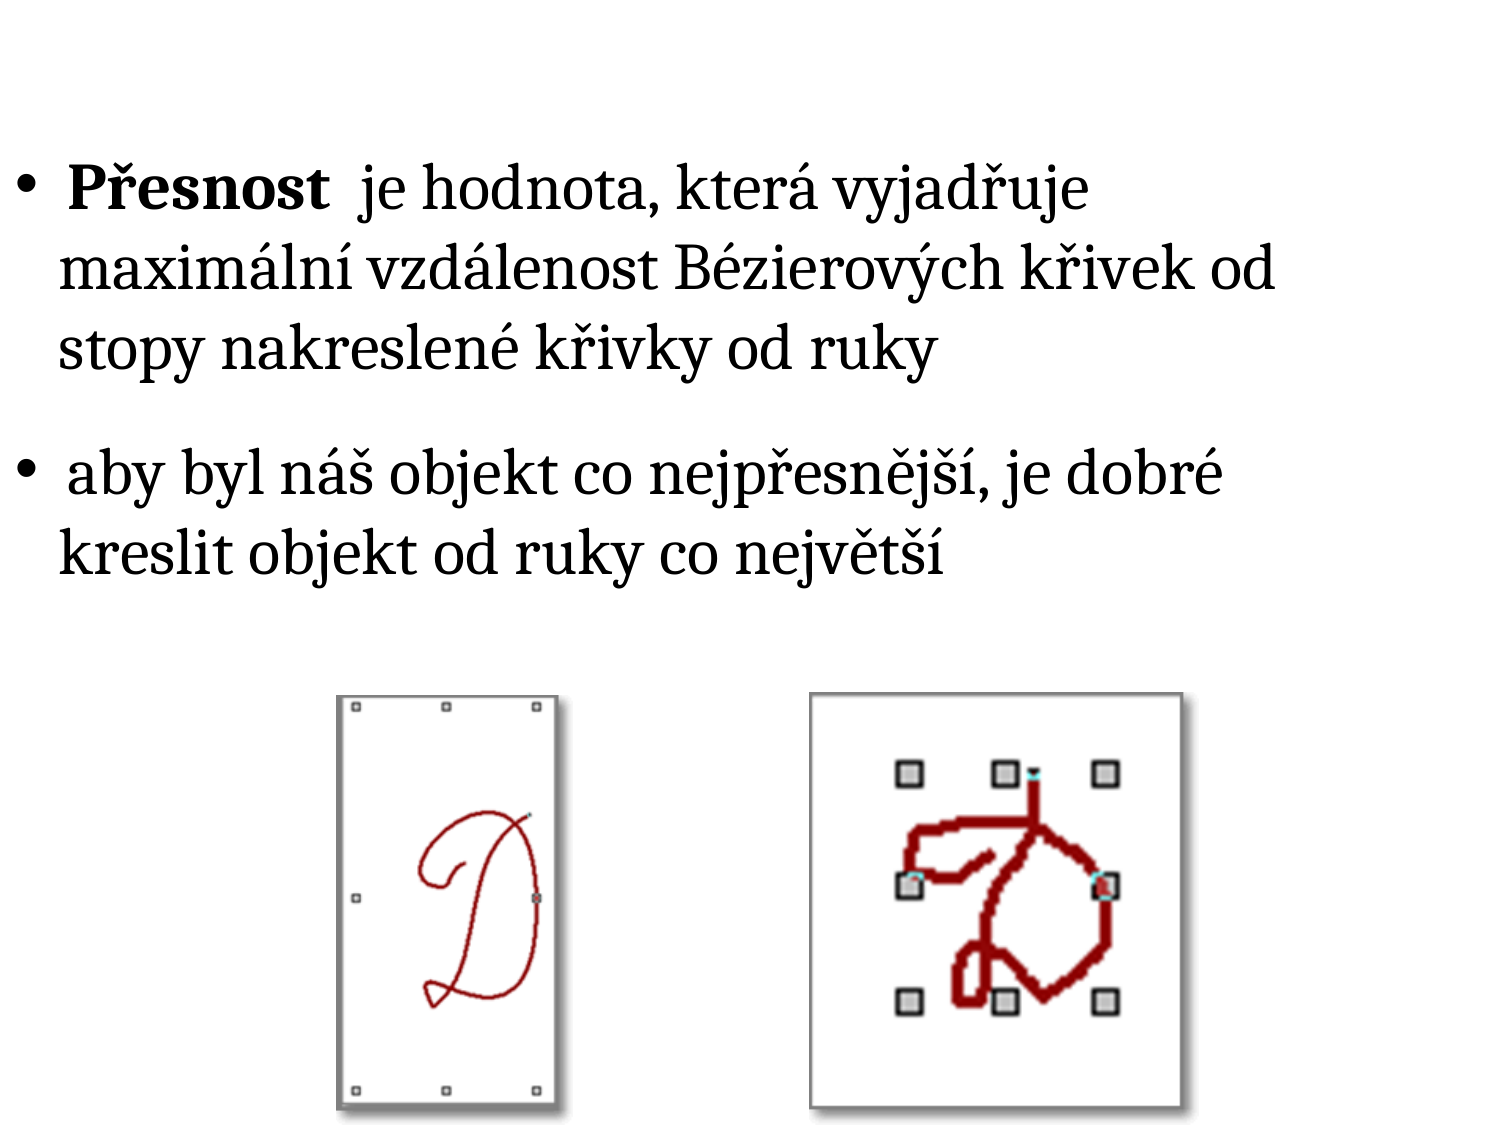

Přesnost je hodnota, která vyjadřuje 	 maximální vzdálenost Bézierových křivek od 	 stopy nakreslené křivky od ruky
 aby byl náš objekt co nejpřesnější, je dobré 	 kreslit objekt od ruky co největší